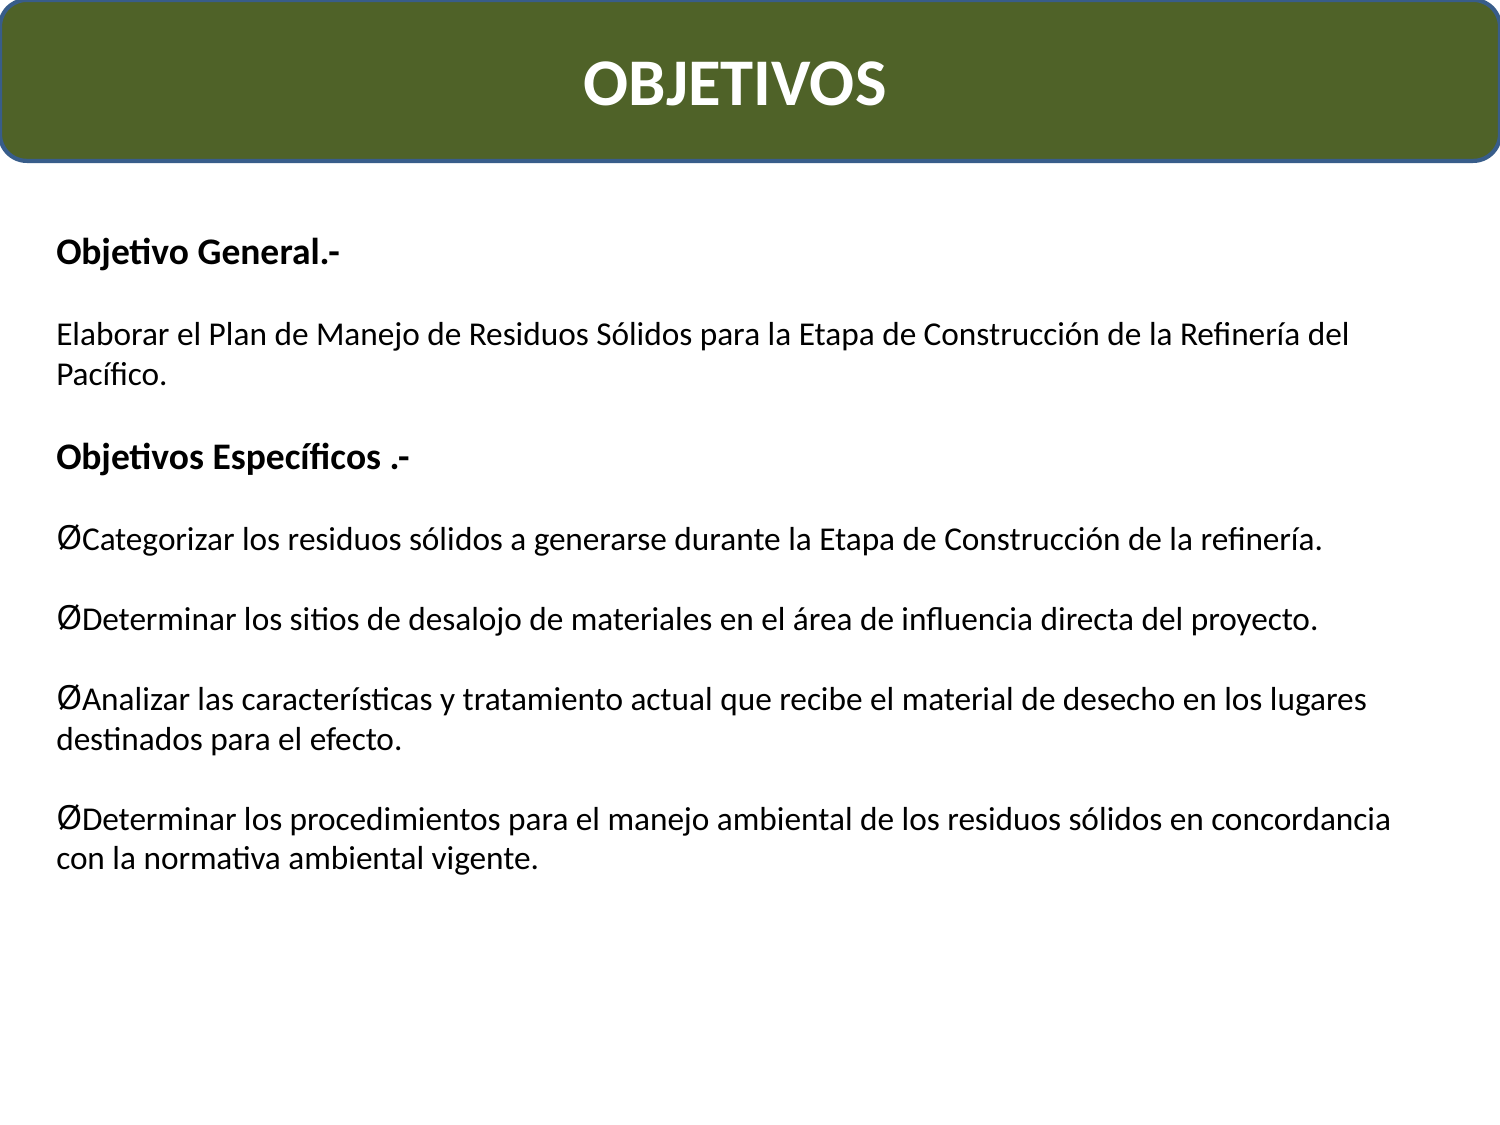

OBJETIVOS
Objetivo General.-
Elaborar el Plan de Manejo de Residuos Sólidos para la Etapa de Construcción de la Refinería del Pacífico.
Objetivos Específicos .-
Categorizar los residuos sólidos a generarse durante la Etapa de Construcción de la refinería.
Determinar los sitios de desalojo de materiales en el área de influencia directa del proyecto.
Analizar las características y tratamiento actual que recibe el material de desecho en los lugares destinados para el efecto.
Determinar los procedimientos para el manejo ambiental de los residuos sólidos en concordancia con la normativa ambiental vigente.